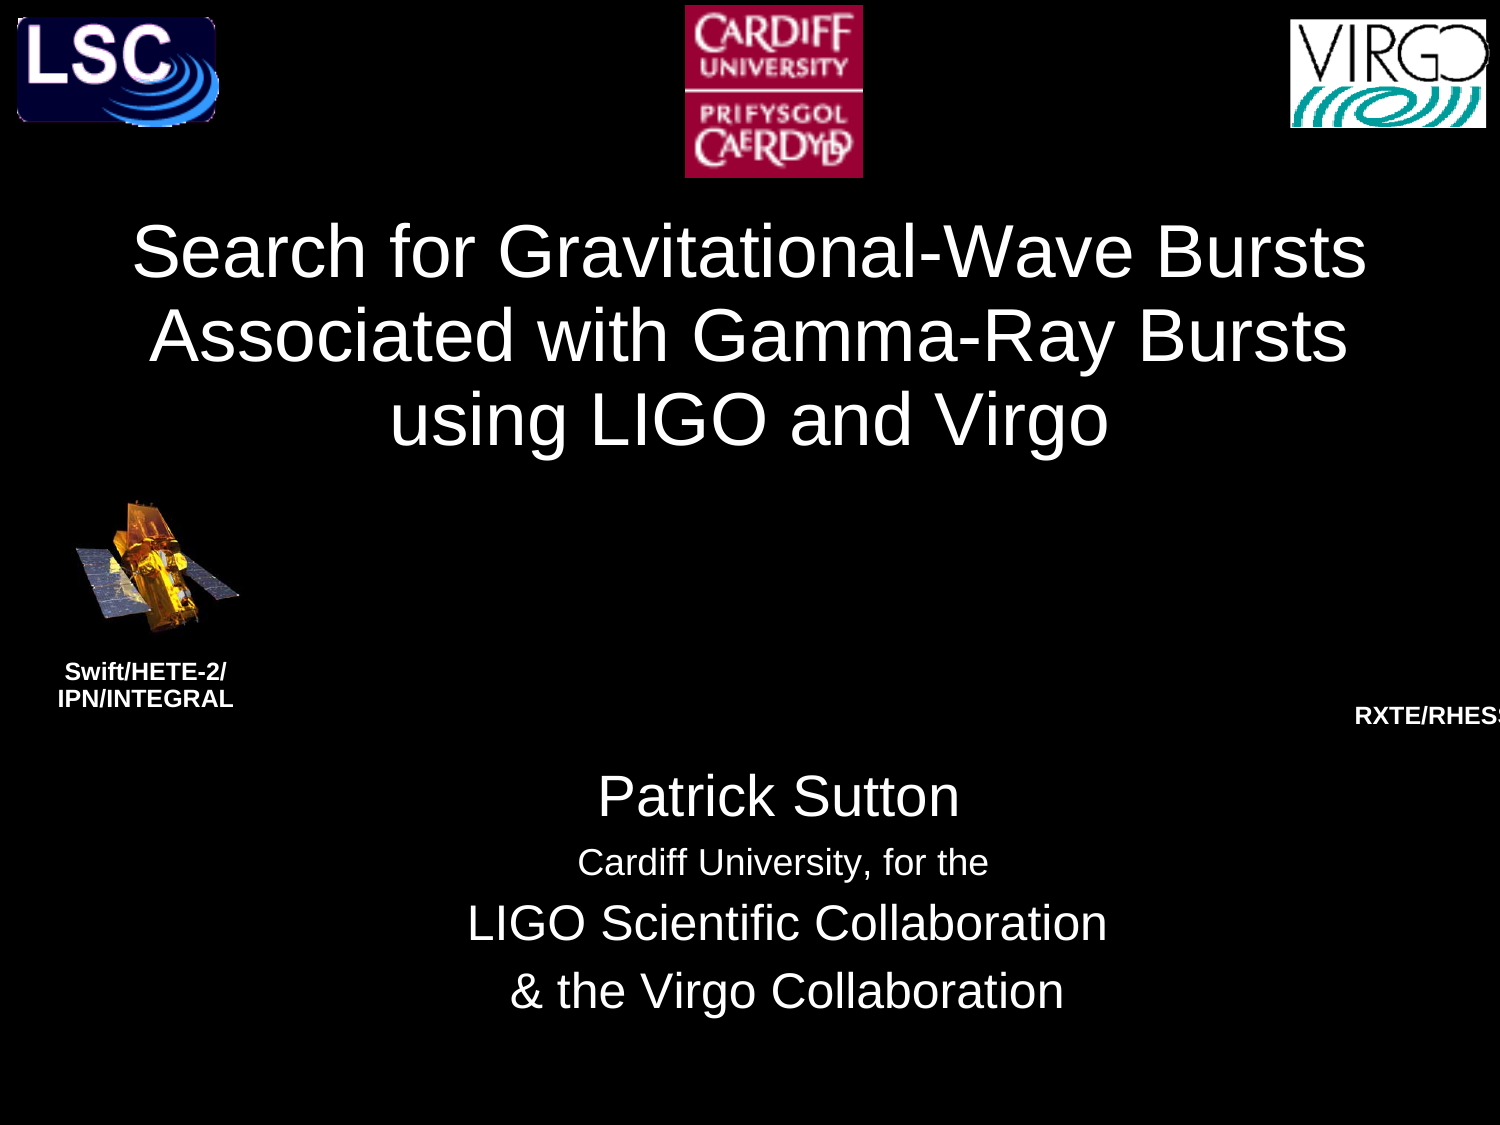

# Search for Gravitational-Wave Bursts Associated with Gamma-Ray Bursts using LIGO and Virgo
Swift/HETE-2/
IPN/INTEGRAL
RXTE/RHESSI
Patrick Sutton
Cardiff University, for the
LIGO Scientific Collaboration
& the Virgo Collaboration